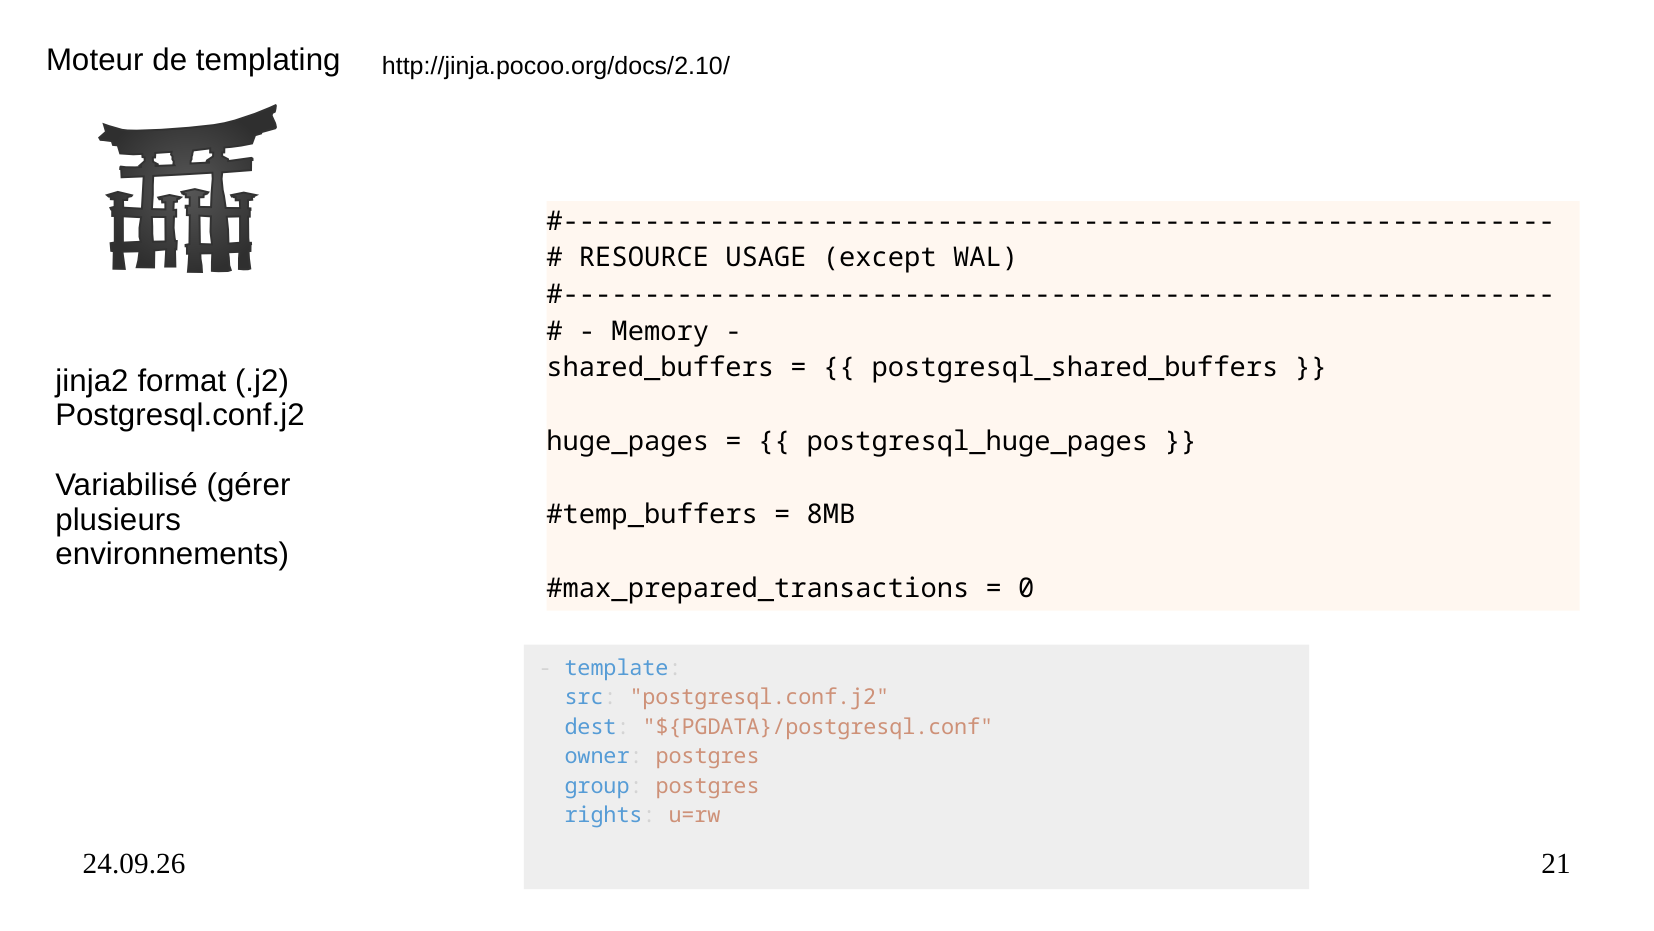

Moteur de templating
http://jinja.pocoo.org/docs/2.10/
#-------------------------------------------------------------
# RESOURCE USAGE (except WAL)
#-------------------------------------------------------------
# - Memory -
shared_buffers = {{ postgresql_shared_buffers }}
huge_pages = {{ postgresql_huge_pages }}
#temp_buffers = 8MB
#max_prepared_transactions = 0
#
jinja2 format (.j2)
Postgresql.conf.j2
Variabilisé (gérer plusieurs environnements)
- template:
 src: "postgresql.conf.j2"
 dest: "${PGDATA}/postgresql.conf"
 owner: postgres
 group: postgres
 rights: u=rw
21